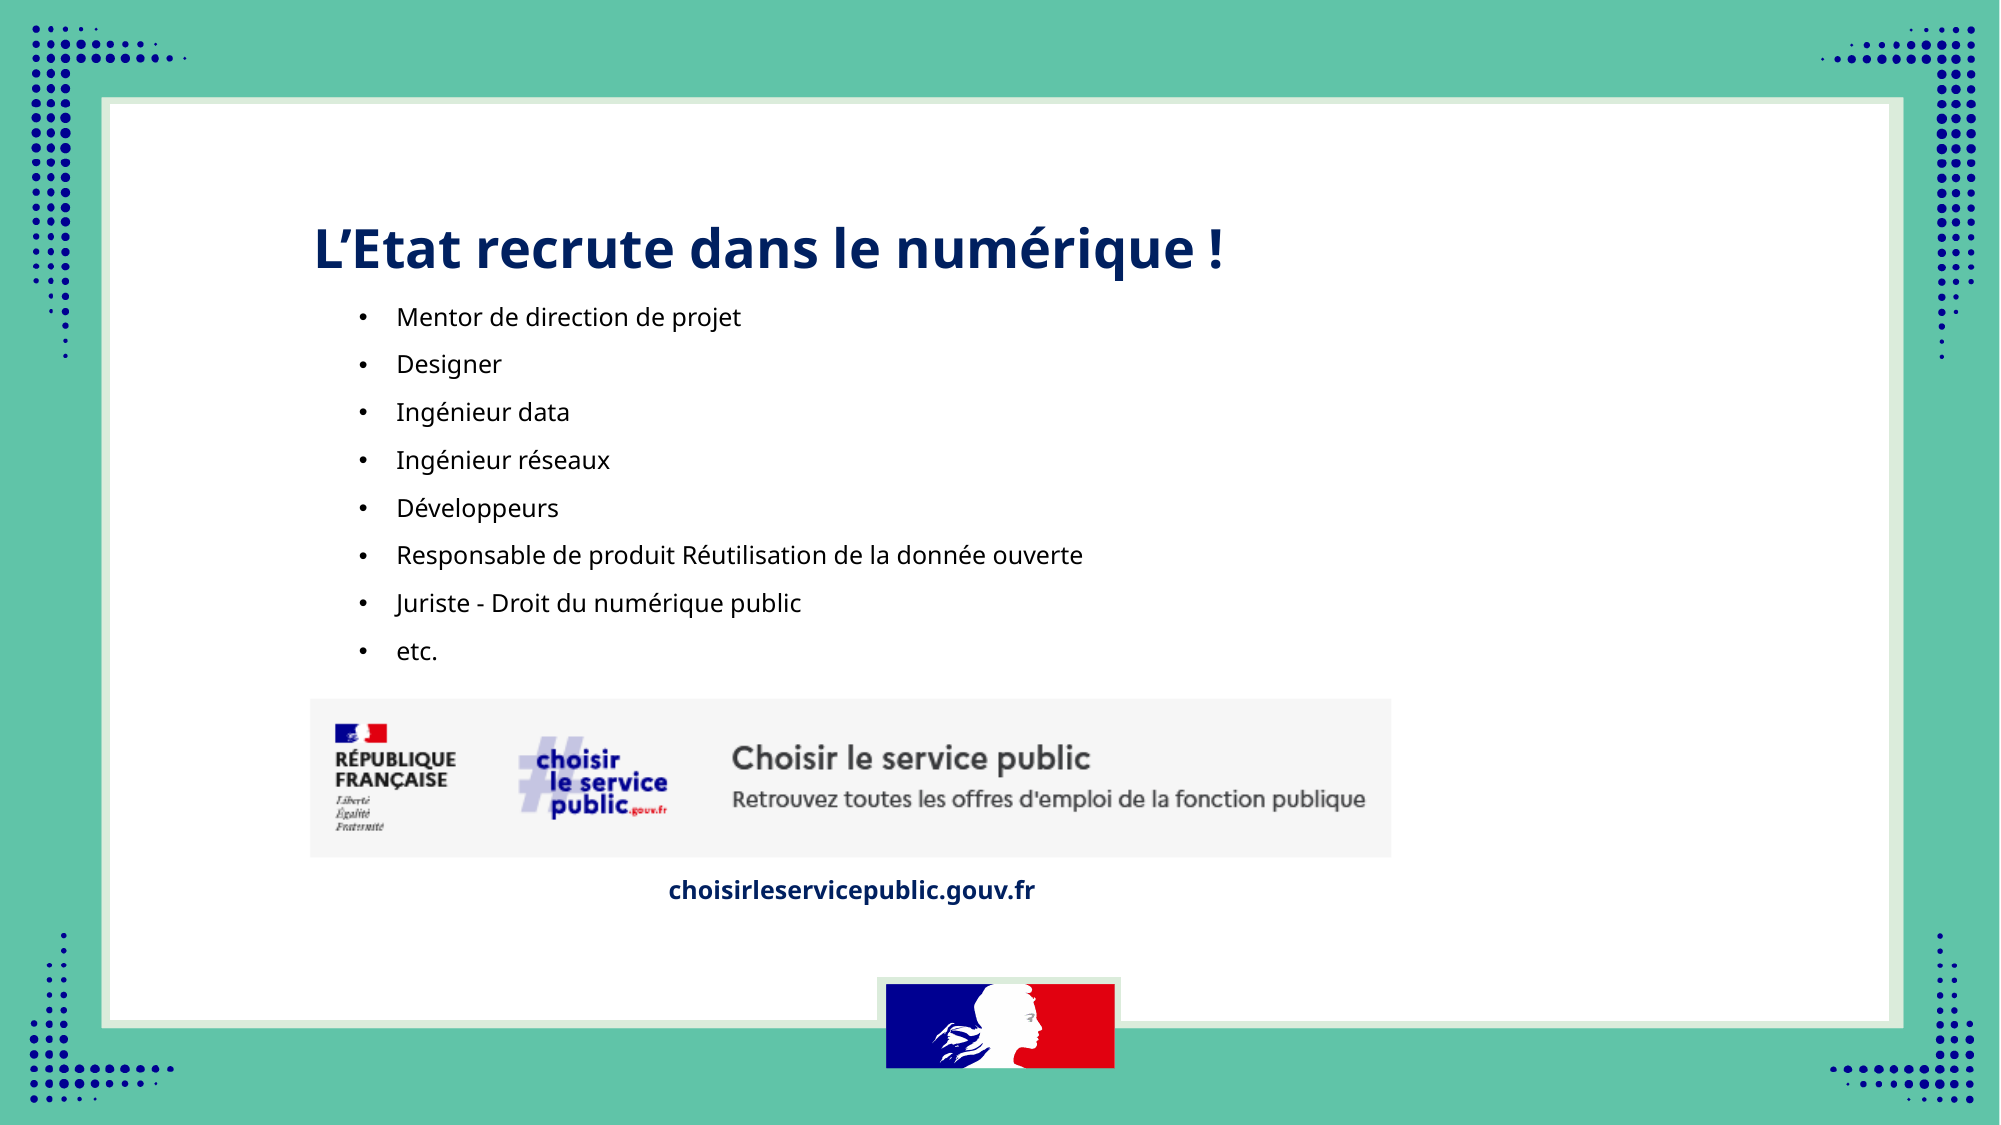

L’Etat recrute dans le numérique !
Mentor de direction de projet
Designer
Ingénieur data
Ingénieur réseaux
Développeurs
Responsable de produit Réutilisation de la donnée ouverte
Juriste - Droit du numérique public
etc.
choisirleservicepublic.gouv.fr